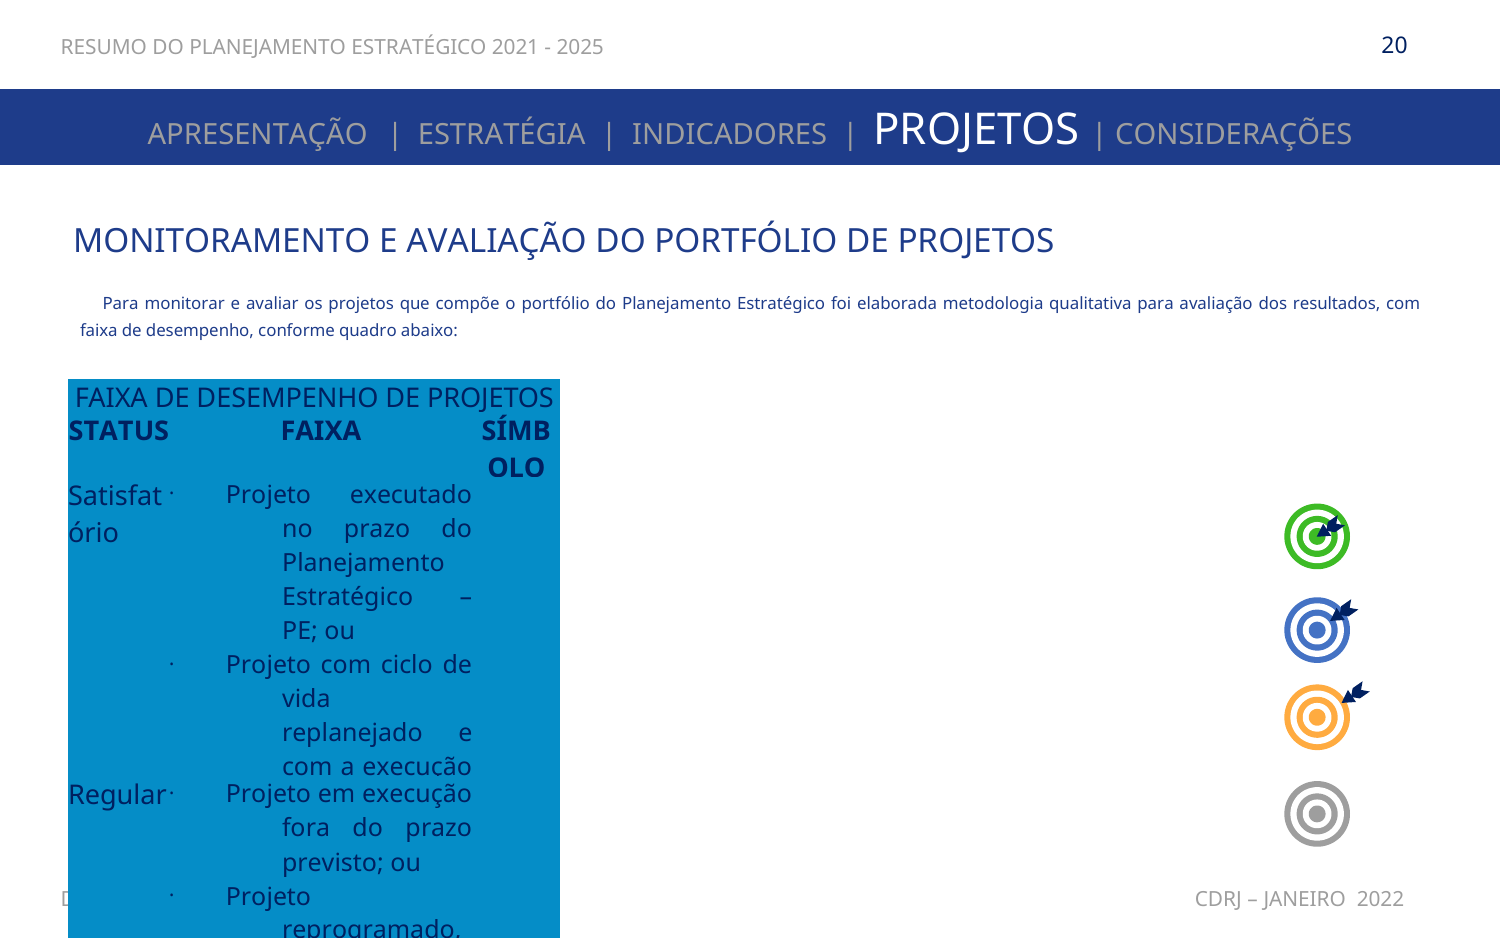

RESUMO DO PLANEJAMENTO ESTRATÉGICO 2021 - 2025
APRESENTAÇÃO | ESTRATÉGIA | INDICADORES | PROJETOS | CONSIDERAÇÕES
MONITORAMENTO E AVALIAÇÃO DO PORTFÓLIO DE PROJETOS​
# Para monitorar e avaliar os projetos que compõe o portfólio do Planejamento Estratégico foi elaborada metodologia qualitativa para avaliação dos resultados, com faixa de desempenho, conforme quadro abaixo:​
| FAIXA DE DESEMPENHO DE PROJETOS | | |
| --- | --- | --- |
| STATUS | FAIXA | SÍMBOLO |
| Satisfatório | Projeto executado no prazo do Planejamento Estratégico – PE; ou Projeto com ciclo de vida replanejado e com a execução inicial no prazo. | |
| Regular | Projeto em execução fora do prazo previsto; ou Projeto reprogramado, mas com providências de Gestão. | |
| Insatisfatório | Projeto não reprogramado; ou Projeto reprogramado sem providências de Gestão. | |
| Não apurado | Projeto não iniciado. | |
DIRPRE/SUPGES/GERPEP
CDRJ – JANEIRO 2022